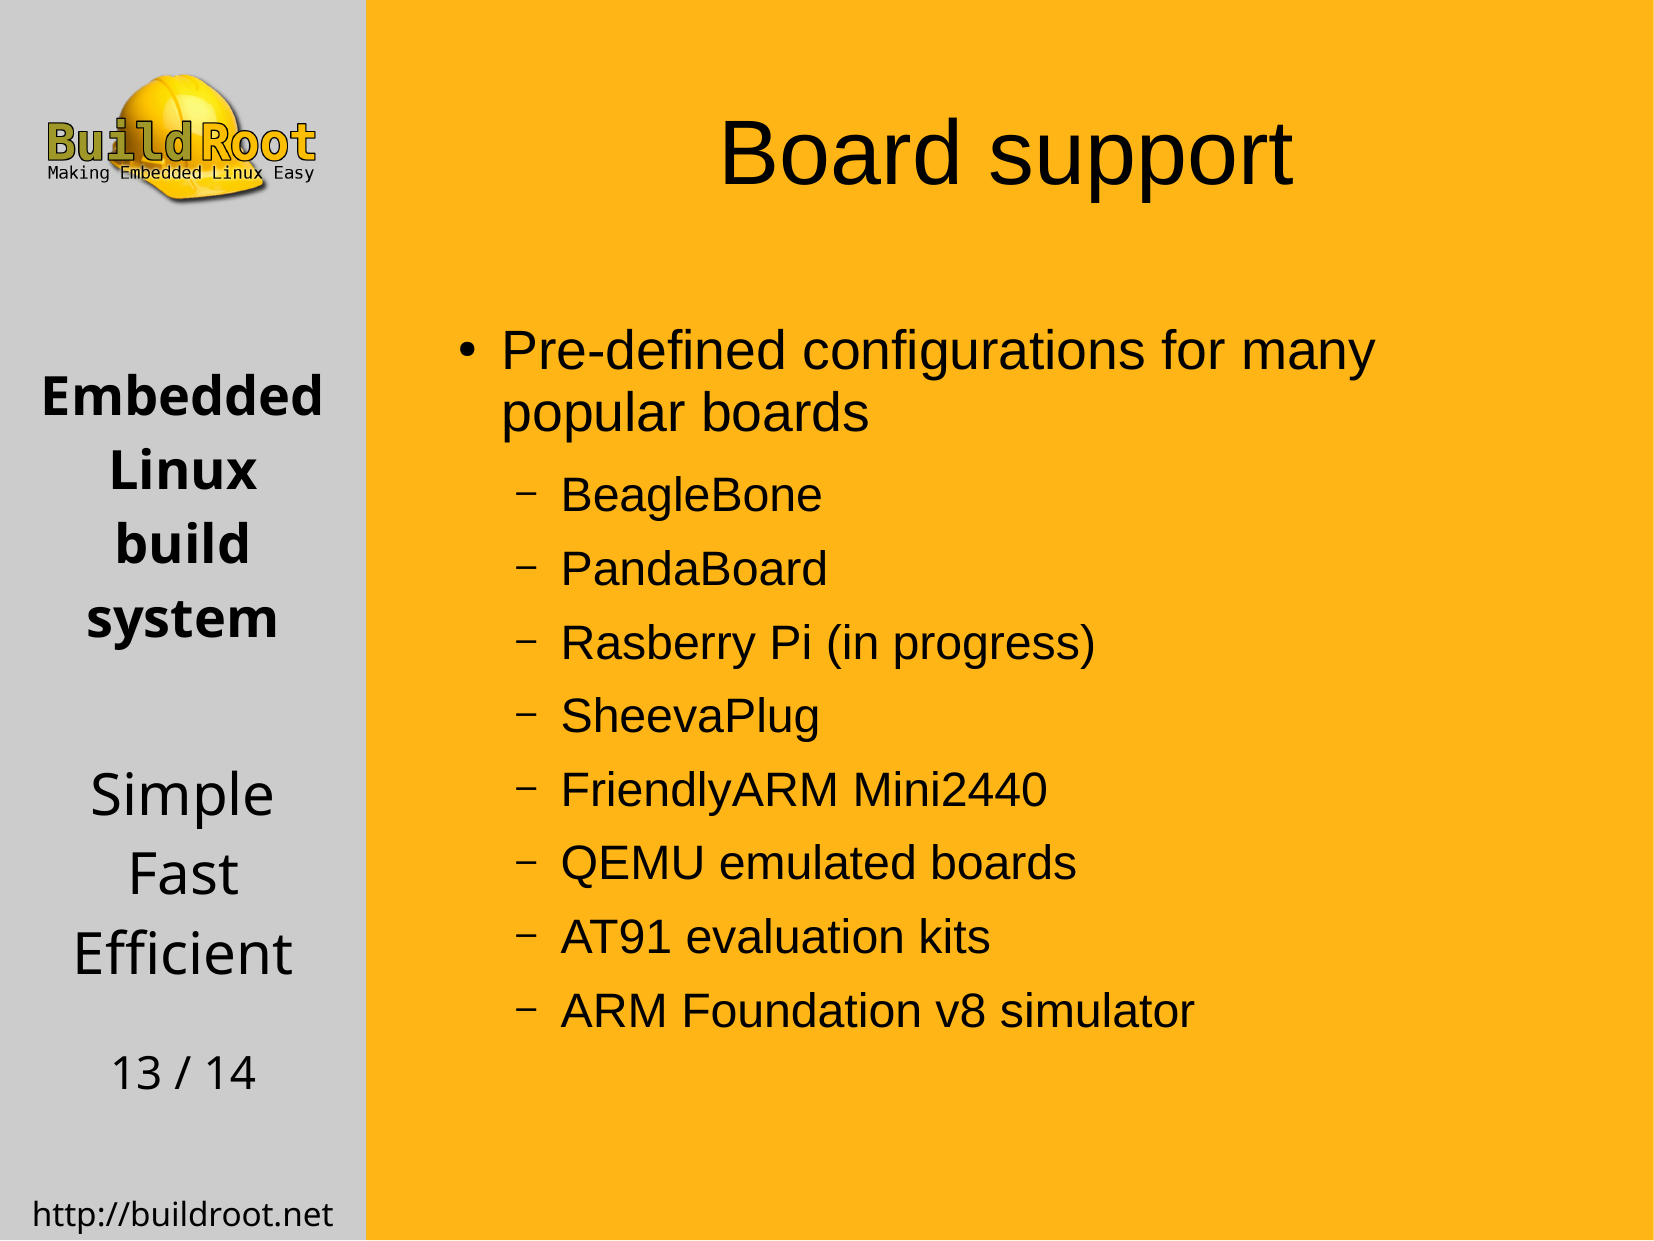

# Board support
Pre-defined configurations for many popular boards
BeagleBone
PandaBoard
Rasberry Pi (in progress)
SheevaPlug
FriendlyARM Mini2440
QEMU emulated boards
AT91 evaluation kits
ARM Foundation v8 simulator